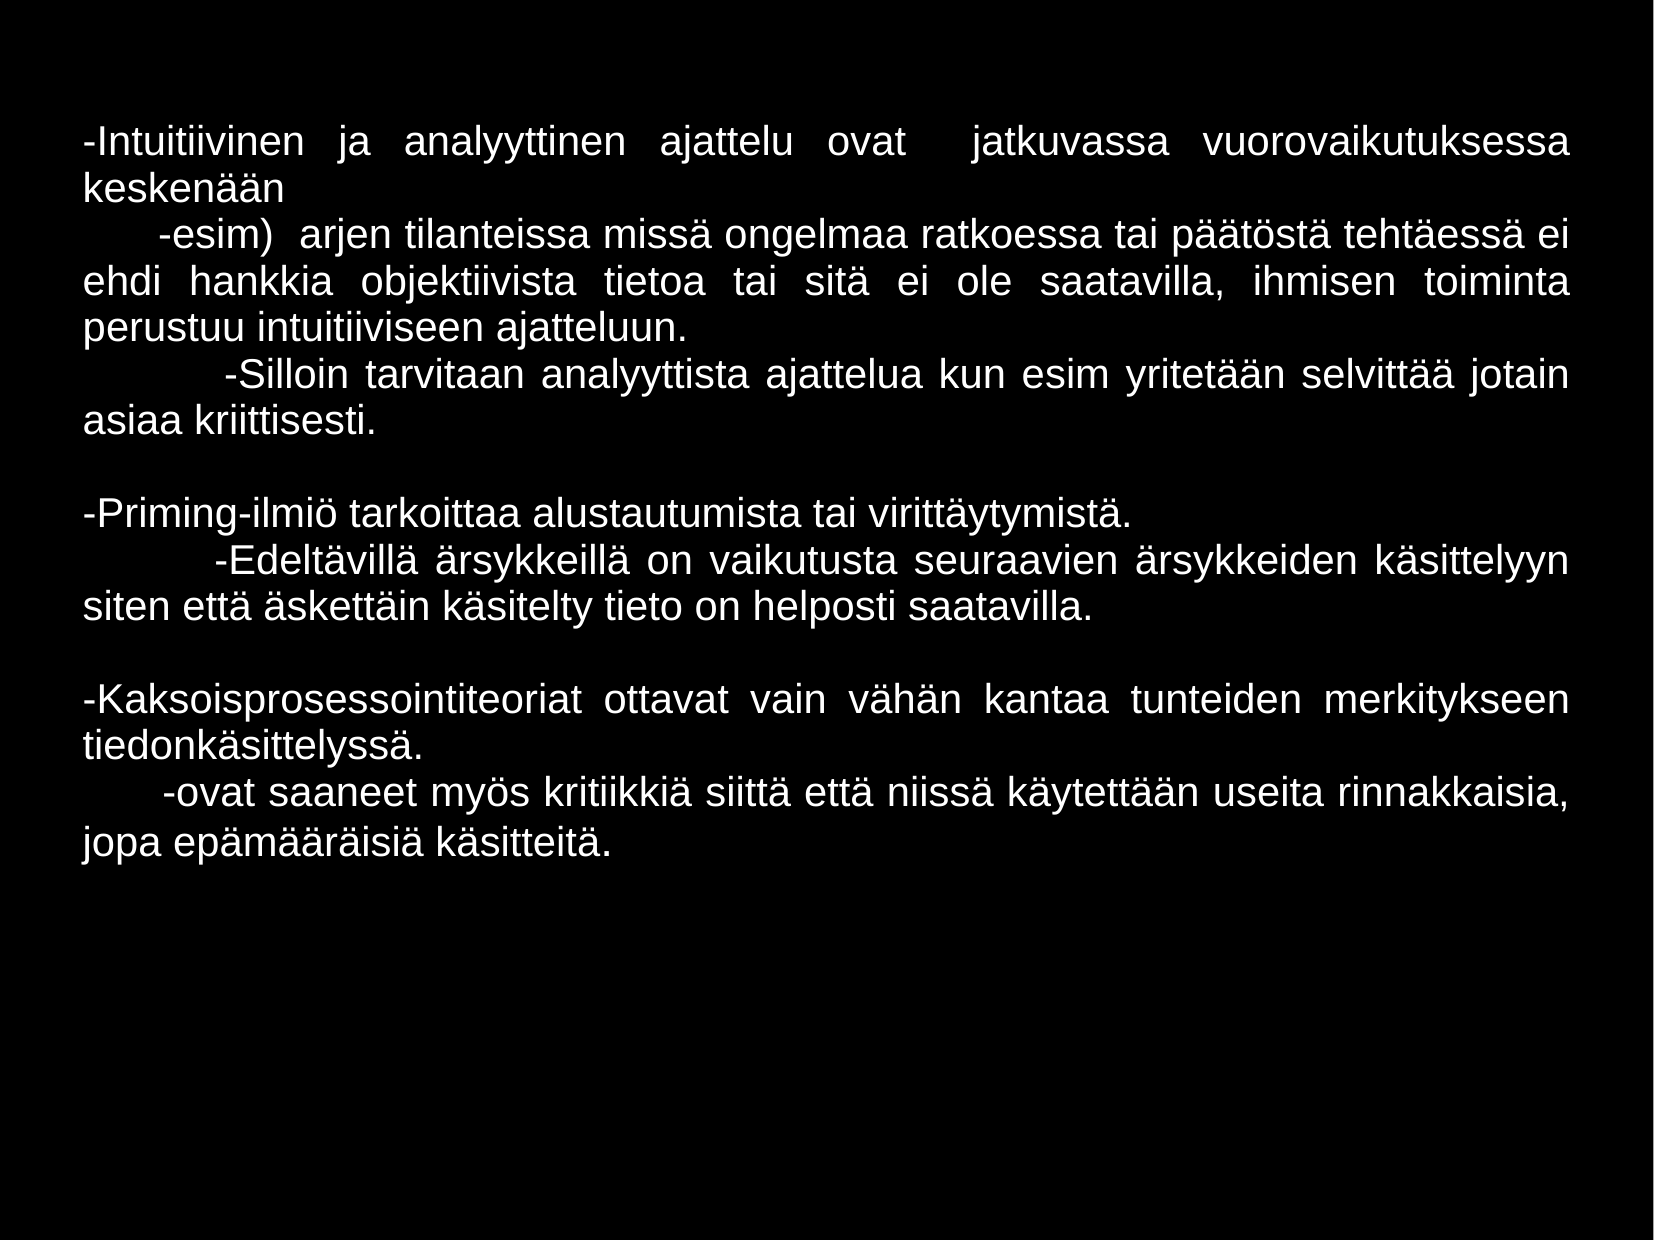

# -Intuitiivinen ja analyyttinen ajattelu ovat jatkuvassa vuorovaikutuksessa keskenään
 -esim) arjen tilanteissa missä ongelmaa ratkoessa tai päätöstä tehtäessä ei ehdi hankkia objektiivista tietoa tai sitä ei ole saatavilla, ihmisen toiminta perustuu intuitiiviseen ajatteluun.
 -Silloin tarvitaan analyyttista ajattelua kun esim yritetään selvittää jotain asiaa kriittisesti.
-Priming-ilmiö tarkoittaa alustautumista tai virittäytymistä.
 -Edeltävillä ärsykkeillä on vaikutusta seuraavien ärsykkeiden käsittelyyn siten että äskettäin käsitelty tieto on helposti saatavilla.
-Kaksoisprosessointiteoriat ottavat vain vähän kantaa tunteiden merkitykseen tiedonkäsittelyssä.
 -ovat saaneet myös kritiikkiä siittä että niissä käytettään useita rinnakkaisia, jopa epämääräisiä käsitteitä.